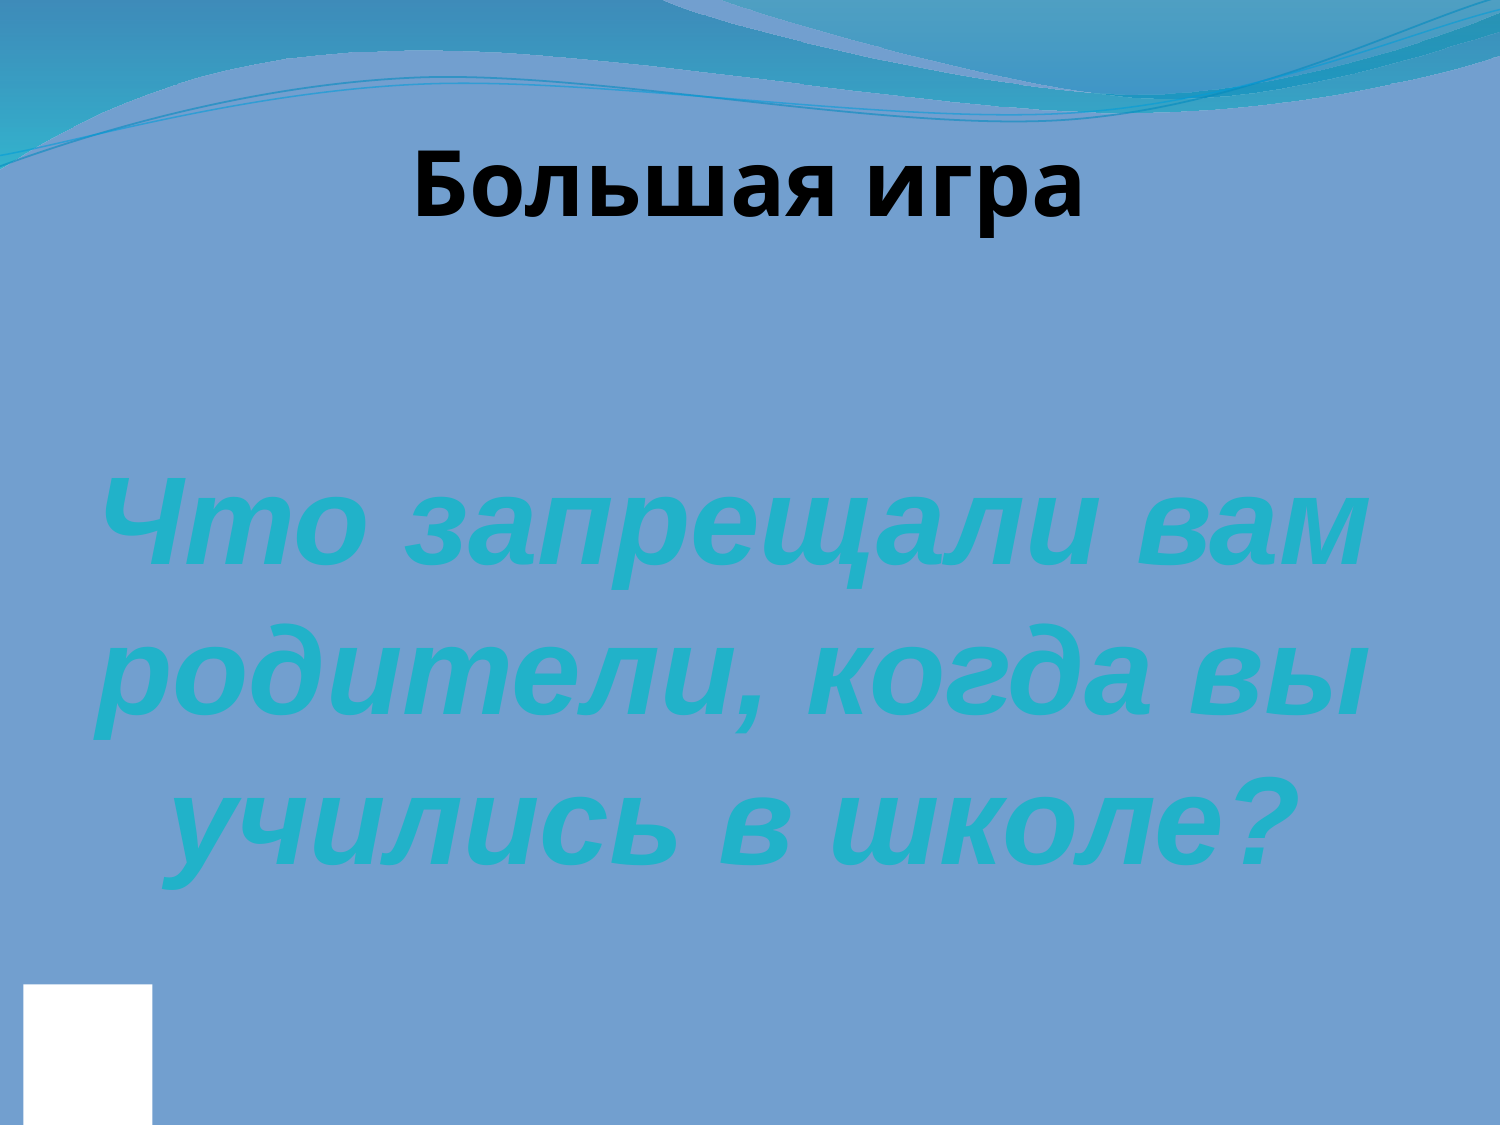

Большая игра
Что запрещали вам родители, когда вы учились в школе?